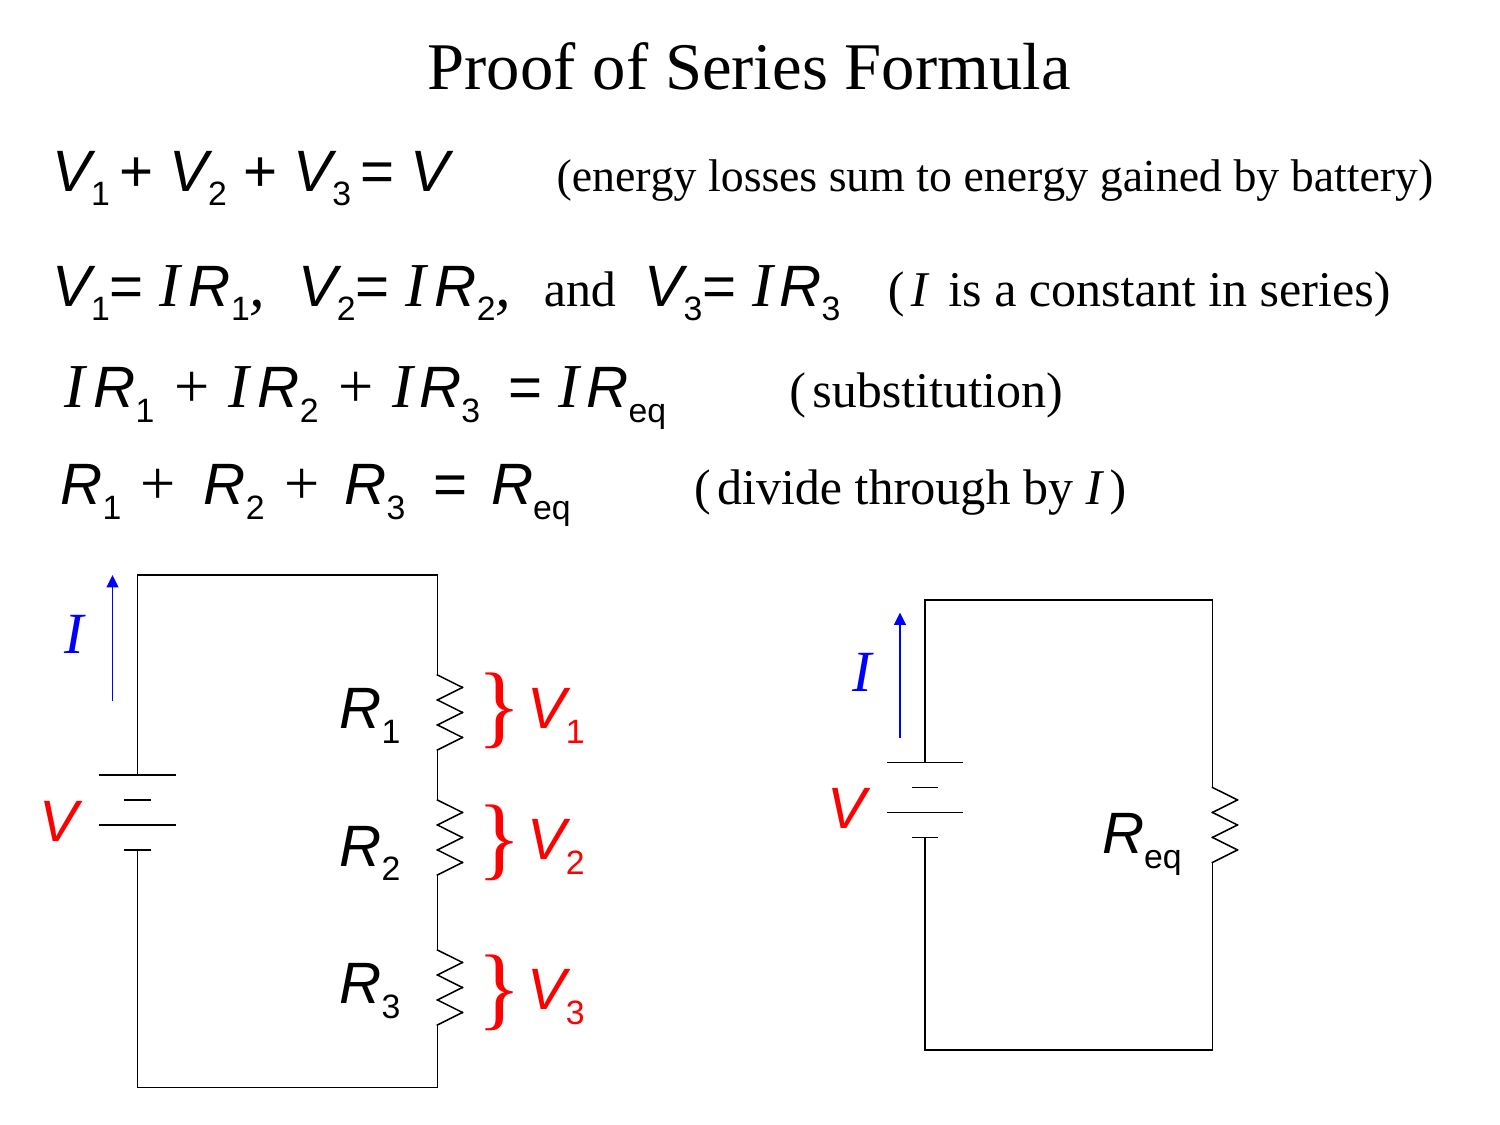

# Proof of Series Formula
V1 + V2 + V3 = V (energy losses sum to energy gained by battery)
V1= I R1, V2= I R2, and V3= I R3 ( I is a constant in series)
I R1 + I R2 + I R3 = I Req ( substitution)
 R1 + R2 + R3 = Req ( divide through by I )
I
I
}
R1
V1
V
}
V
Req
V2
R2
}
R3
V3